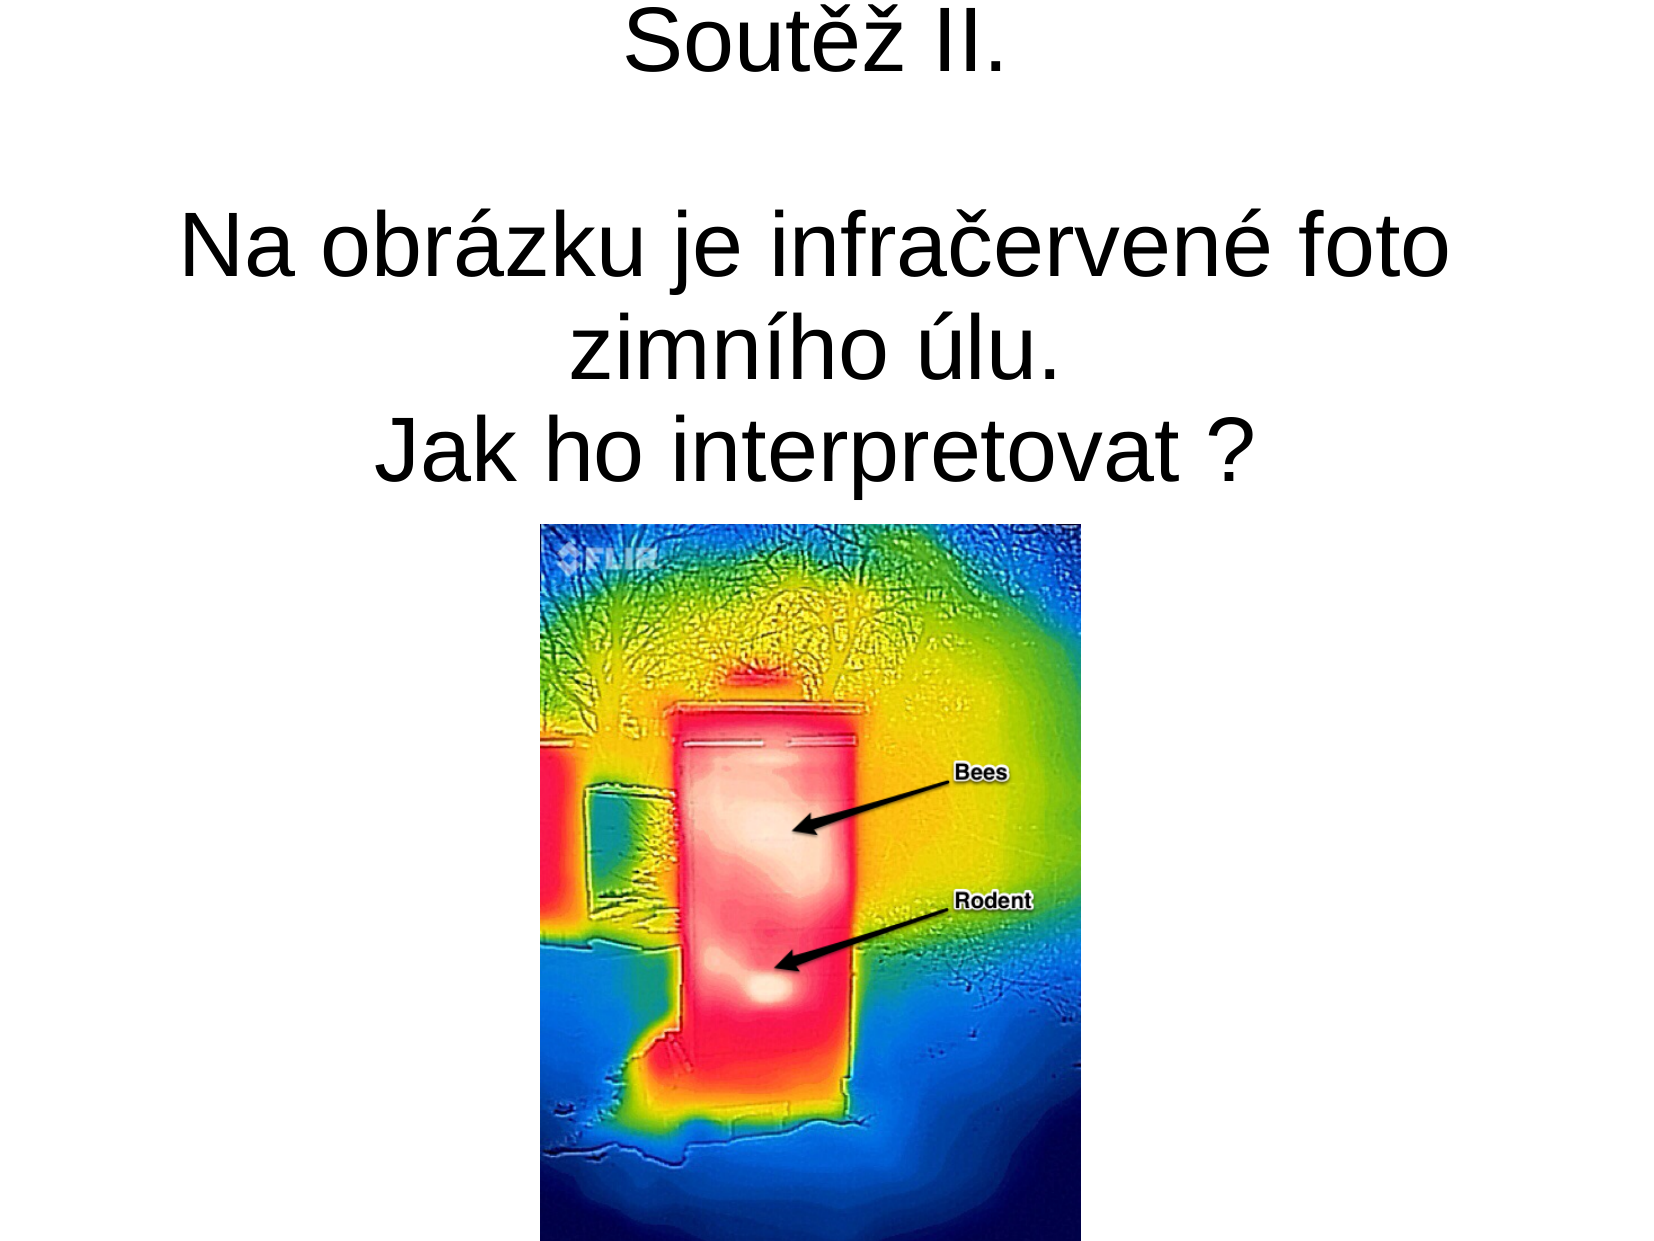

# Soutěž II. Na obrázku je infračervené foto zimního úlu. Jak ho interpretovat ?